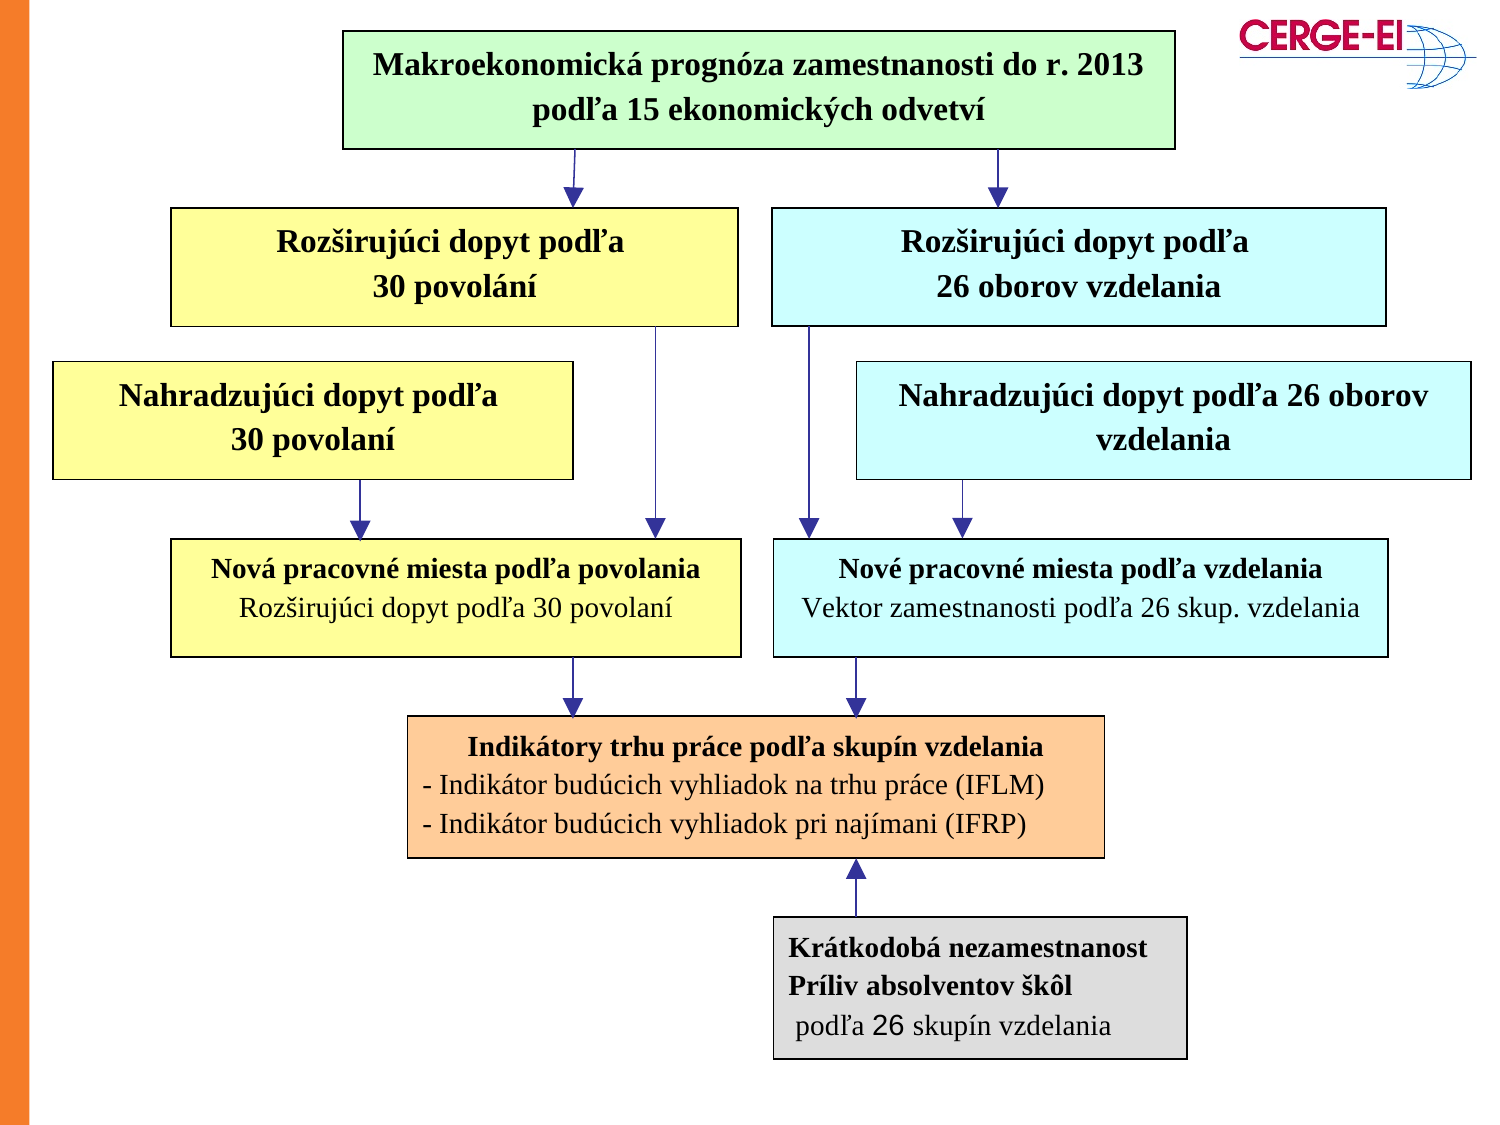

Makroekonomická prognóza zamestnanosti do r. 2013 podľa 15 ekonomických odvetví
Rozširujúci dopyt podľa
30 povolání
Rozširujúci dopyt podľa
26 oborov vzdelania
Nahradzujúci dopyt podľa
30 povolaní
Nahradzujúci dopyt podľa 26 oborov vzdelania
Nová pracovné miesta podľa povolania
Rozširujúci dopyt podľa 30 povolaní
Nové pracovné miesta podľa vzdelania
Vektor zamestnanosti podľa 26 skup. vzdelania
Indikátory trhu práce podľa skupín vzdelania
- Indikátor budúcich vyhliadok na trhu práce (IFLM)
- Indikátor budúcich vyhliadok pri najímani (IFRP)
Krátkodobá nezamestnanost
Príliv absolventov škôl
 podľa 26 skupín vzdelania